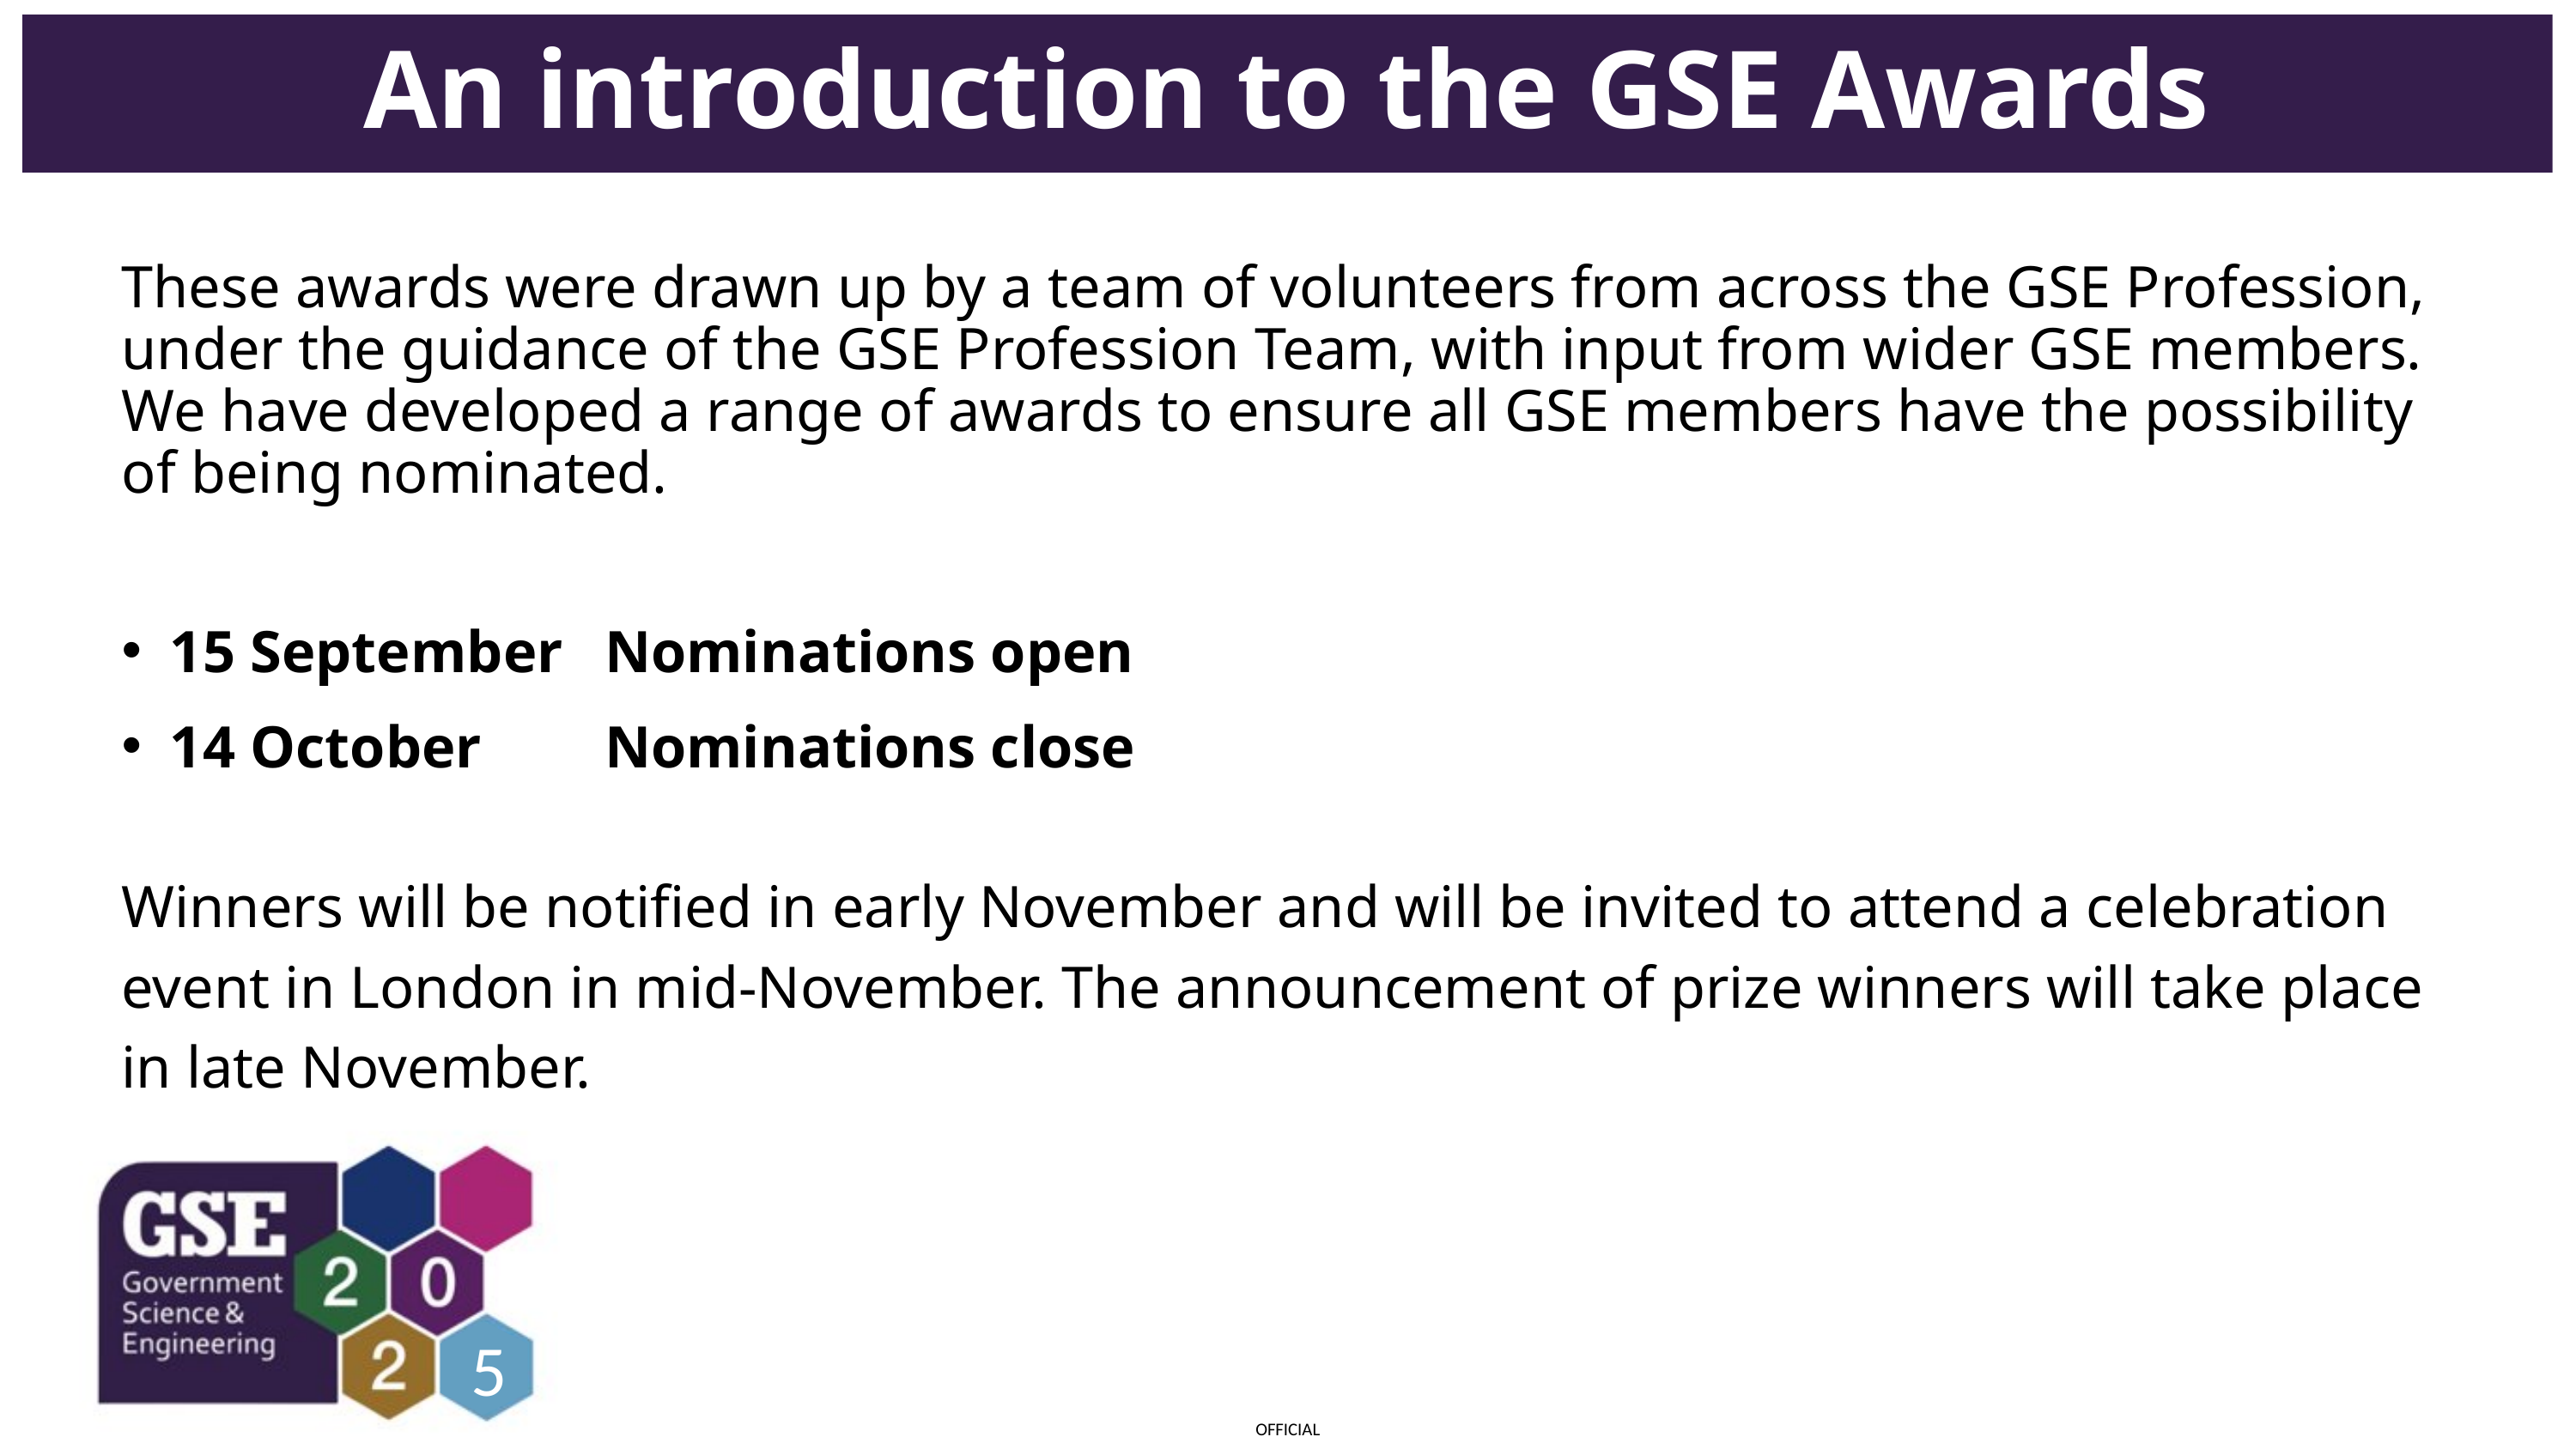

# An introduction to the GSE Awards
These awards were drawn up by a team of volunteers from across the GSE Profession, under the guidance of the GSE Profession Team, with input from wider GSE members. We have developed a range of awards to ensure all GSE members have the possibility of being nominated.
15 September 	Nominations open
14 October 		Nominations close
Winners will be notified in early November and will be invited to attend a celebration event in London in mid-November. The announcement of prize winners will take place in late November.
5